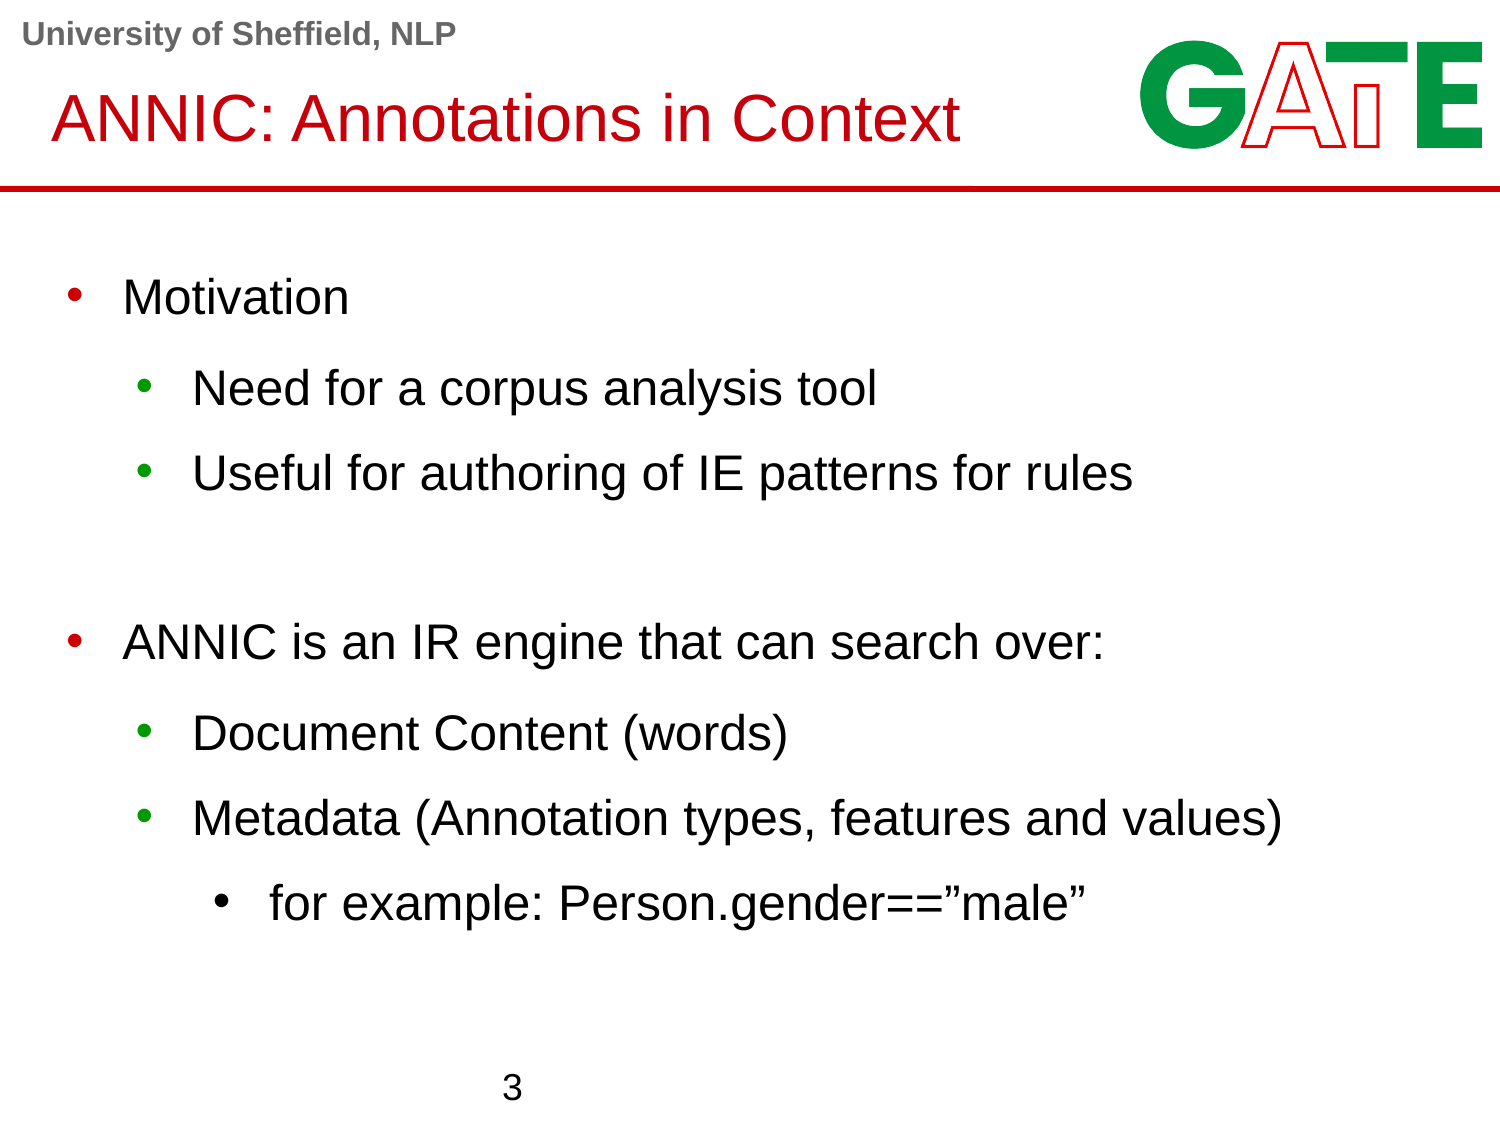

ANNIC: Annotations in Context
Motivation
Need for a corpus analysis tool
Useful for authoring of IE patterns for rules
ANNIC is an IR engine that can search over:
Document Content (words)
Metadata (Annotation types, features and values)
for example: Person.gender==”male”